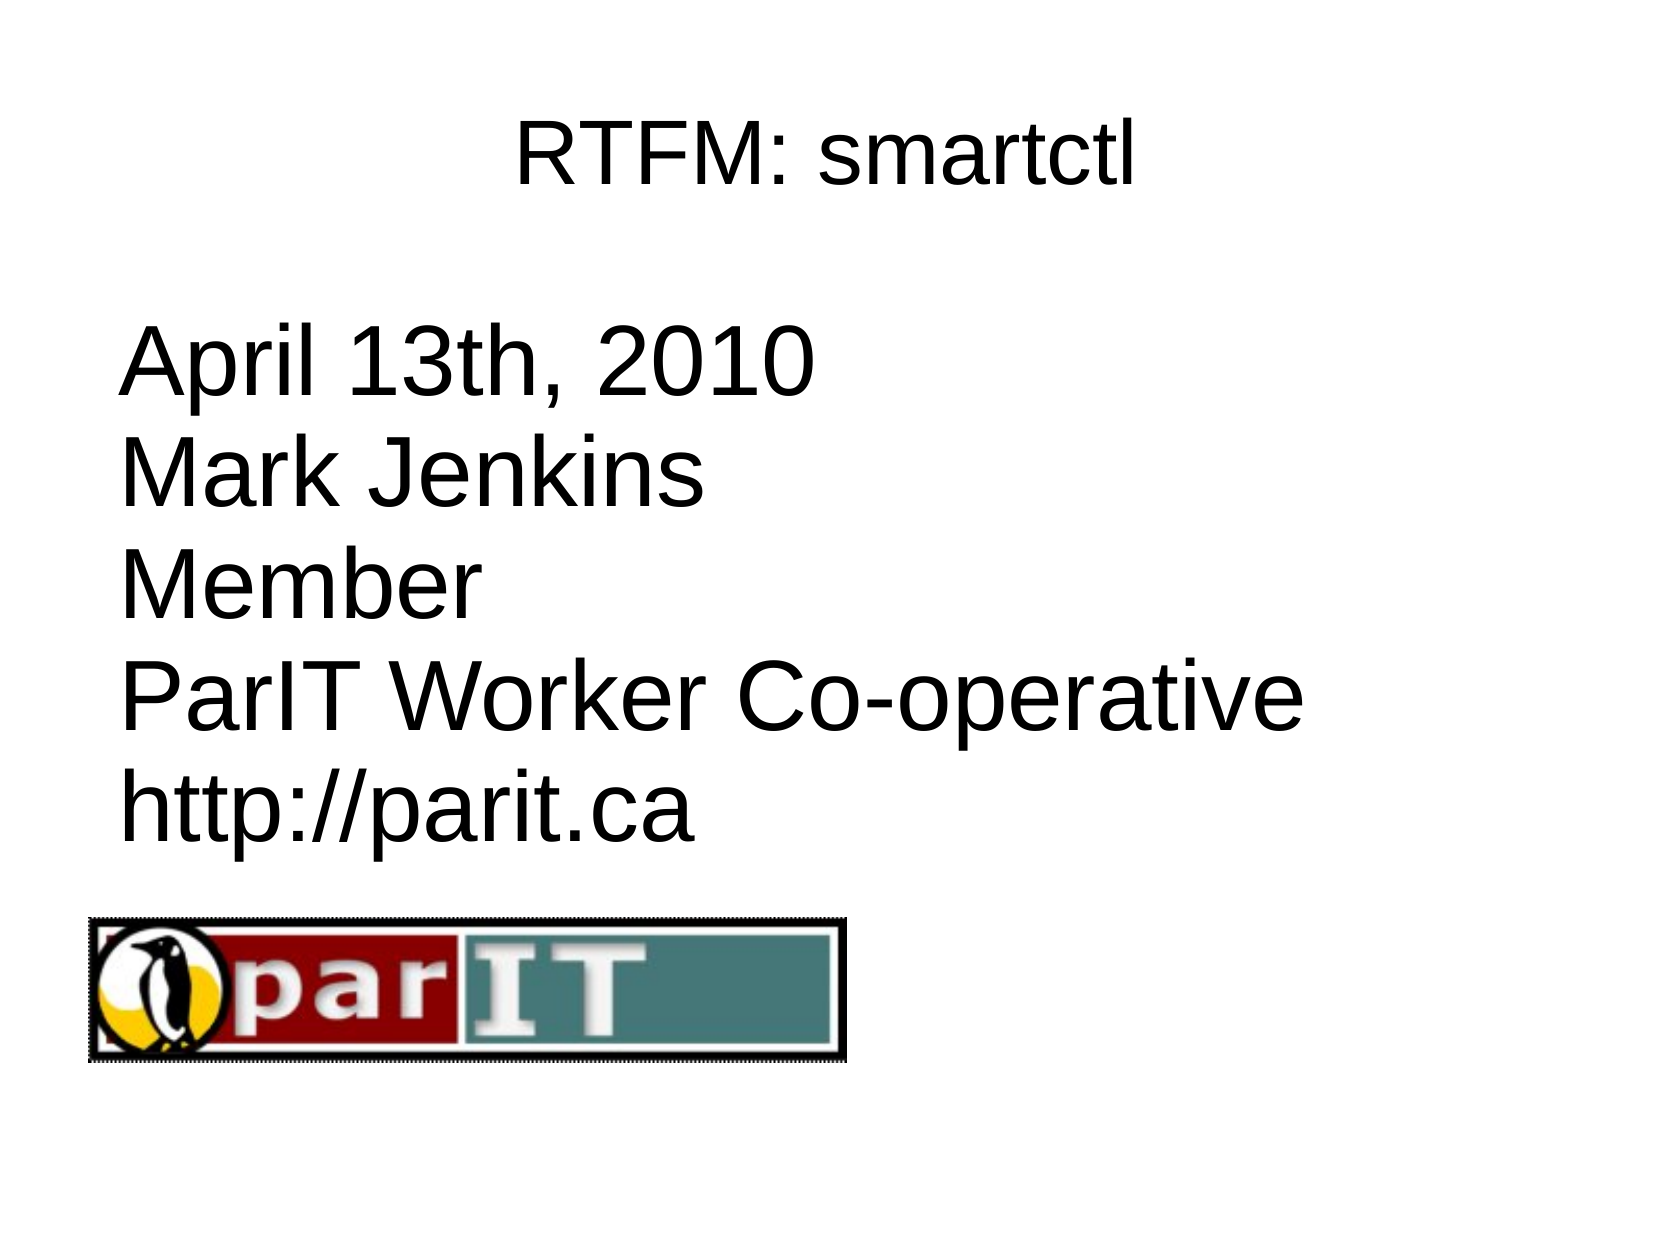

# RTFM: smartctl
April 13th, 2010
Mark Jenkins
Member
ParIT Worker Co-operative
http://parit.ca